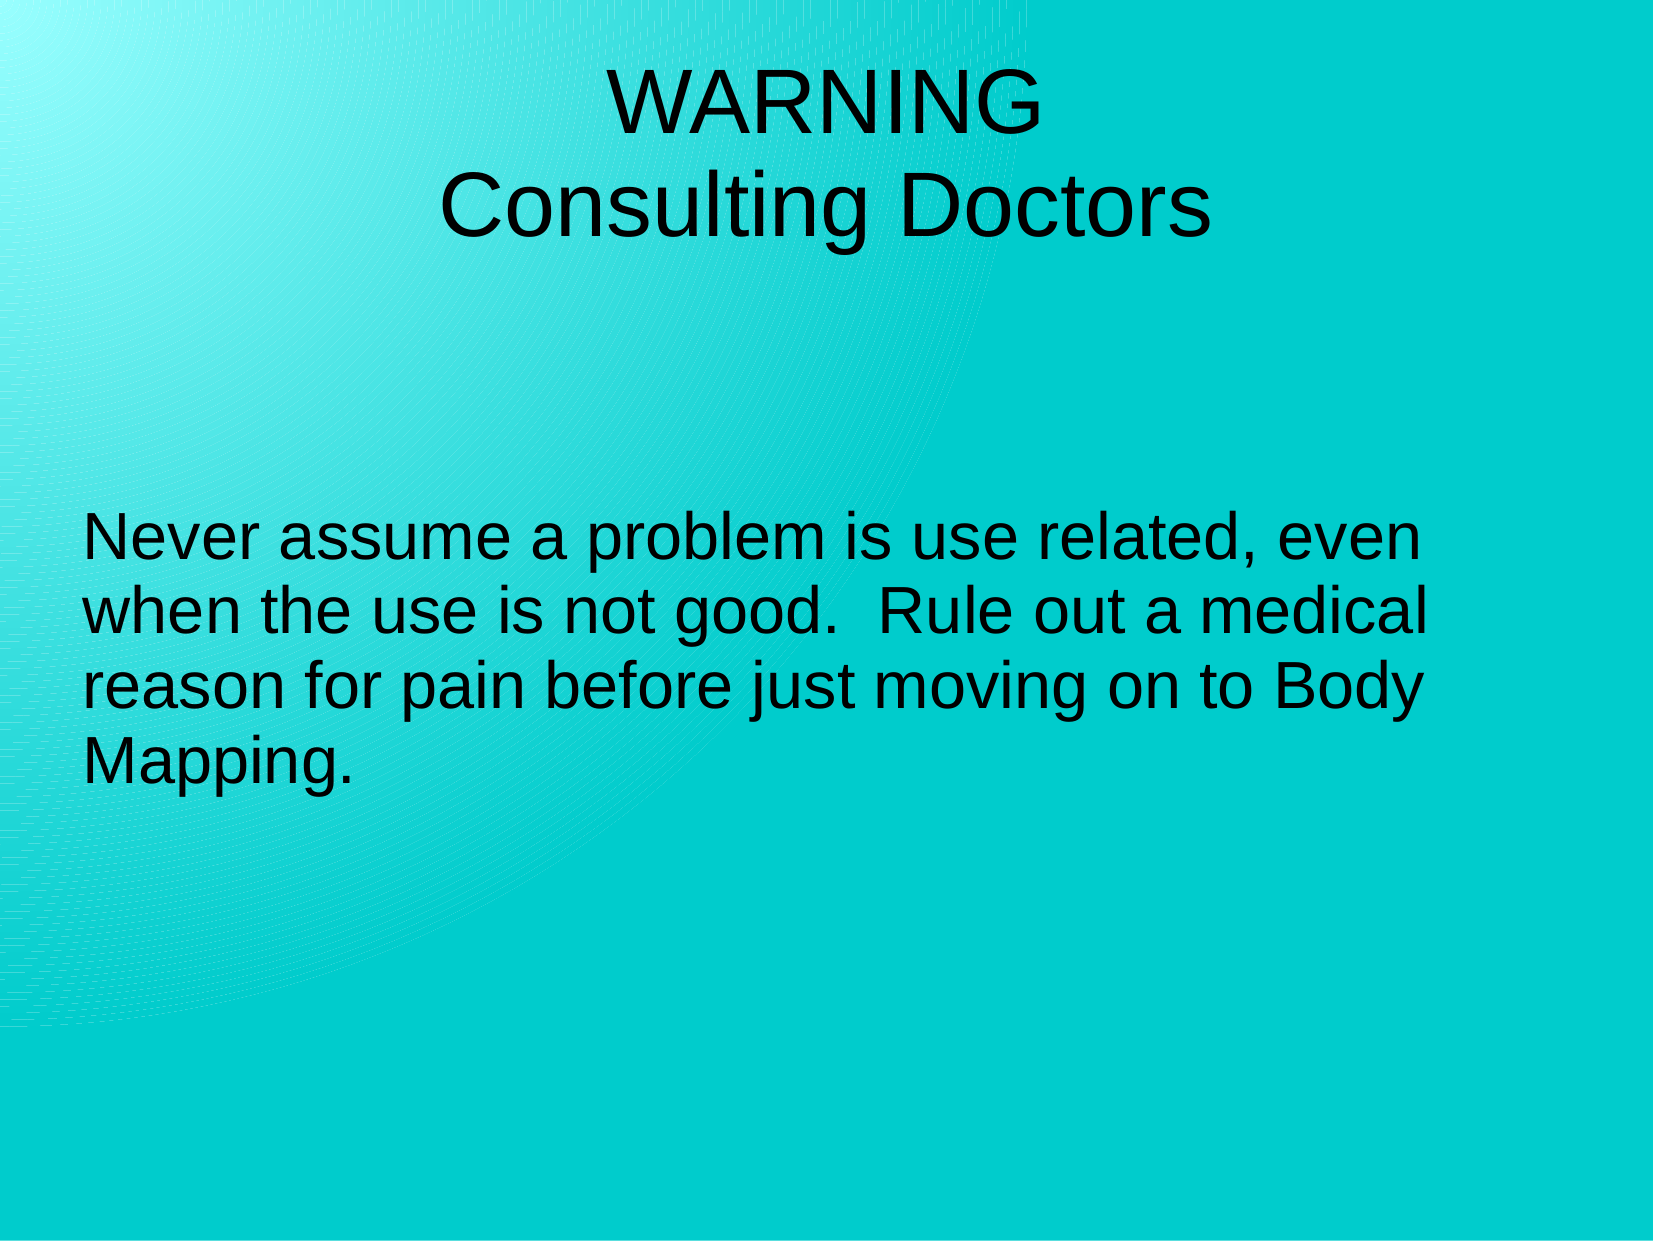

# WARNING Consulting Doctors
Never assume a problem is use related, even when the use is not good. Rule out a medical reason for pain before just moving on to Body Mapping.